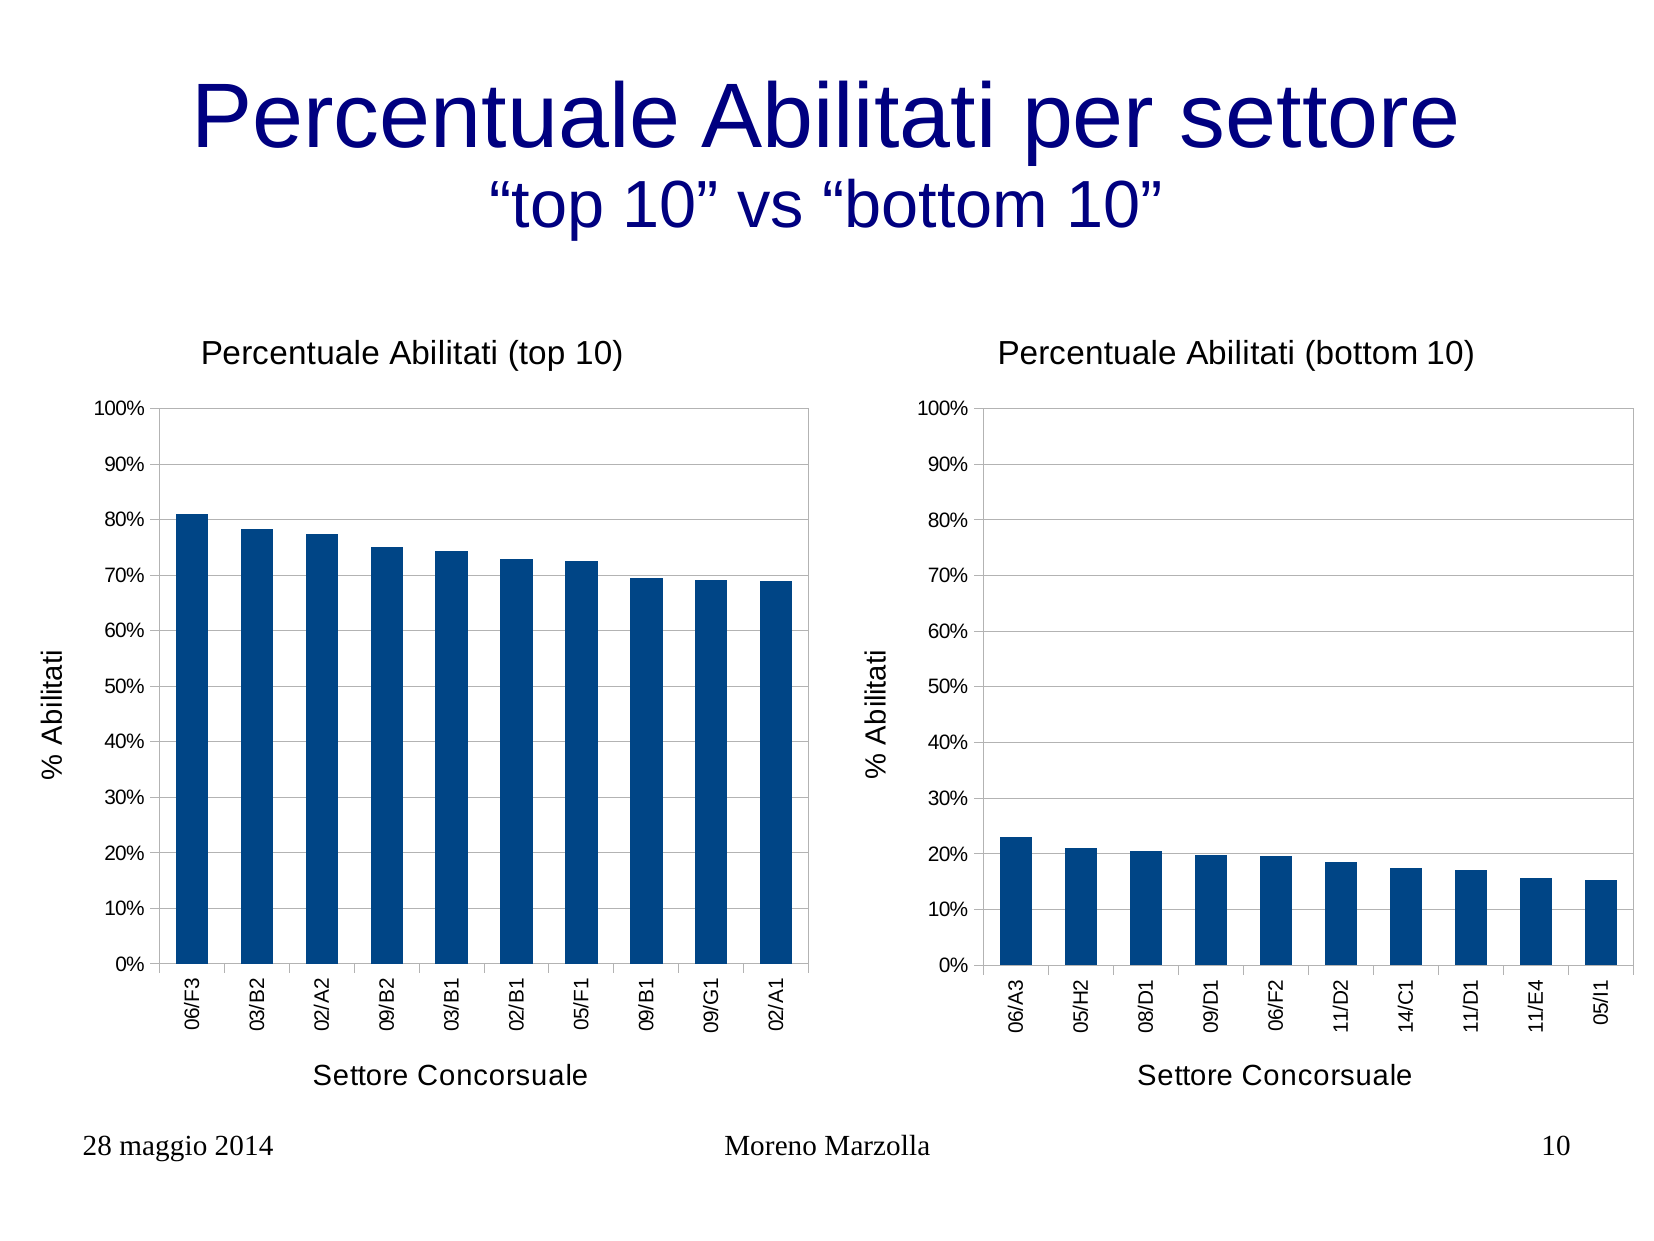

# Percentuale Abilitati per settore “top 10” vs “bottom 10”
### Chart: Percentuale Abilitati (top 10)
| Category | Column S |
|---|---|
| 06/F3 | 0.810975609756098 |
| 03/B2 | 0.783687943262411 |
| 02/A2 | 0.773480662983425 |
| 09/B2 | 0.75 |
| 03/B1 | 0.743276283618582 |
| 02/B1 | 0.728260869565217 |
| 05/F1 | 0.724734042553192 |
| 09/B1 | 0.695121951219512 |
| 09/G1 | 0.691780821917808 |
| 02/A1 | 0.689502762430939 |
### Chart: Percentuale Abilitati (bottom 10)
| Category | Column S |
|---|---|
| 06/A3 | 0.229681978798587 |
| 05/H2 | 0.210526315789474 |
| 08/D1 | 0.20467032967033 |
| 09/D1 | 0.198757763975155 |
| 06/F2 | 0.19672131147541 |
| 11/D2 | 0.185410334346505 |
| 14/C1 | 0.174825174825175 |
| 11/D1 | 0.170278637770898 |
| 11/E4 | 0.157407407407407 |
| 05/I1 | 0.153988868274583 |28 maggio 2014
Moreno Marzolla
10